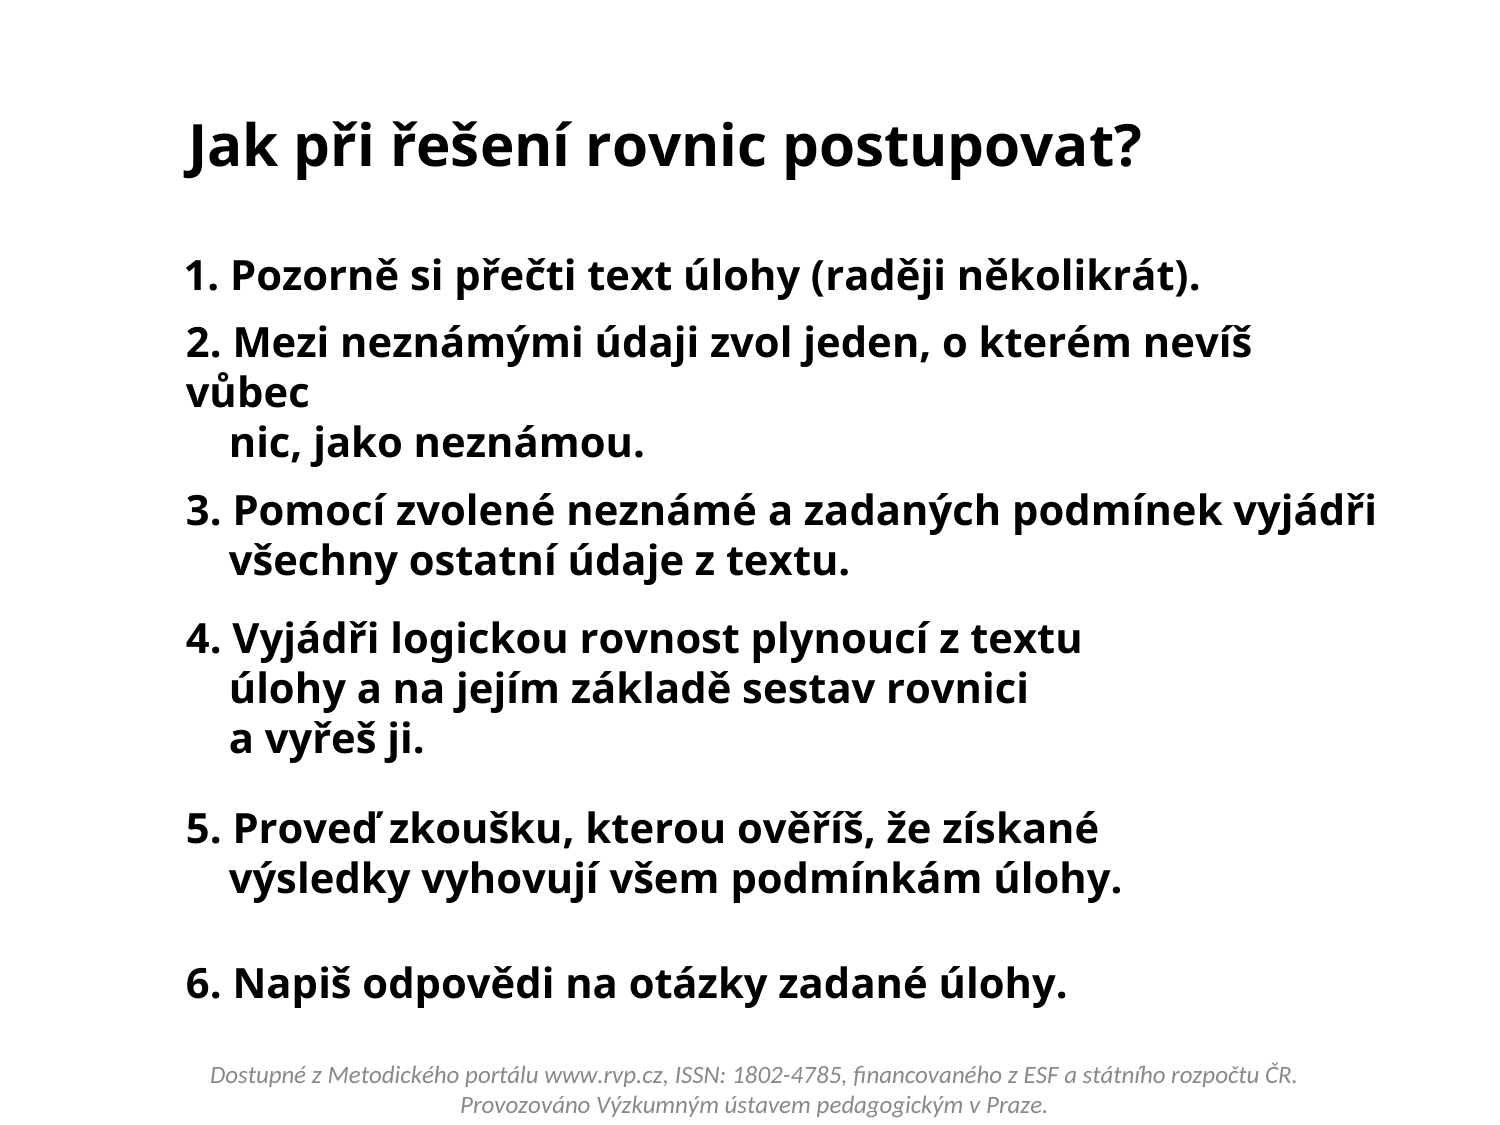

Jak při řešení rovnic postupovat?
1. Pozorně si přečti text úlohy (raději několikrát).
2. Mezi neznámými údaji zvol jeden, o kterém nevíš vůbec
 nic, jako neznámou.
3. Pomocí zvolené neznámé a zadaných podmínek vyjádři všechny ostatní údaje z textu.
4. Vyjádři logickou rovnost plynoucí z textu
 úlohy a na jejím základě sestav rovnici
 a vyřeš ji.
5. Proveď zkoušku, kterou ověříš, že získané
 výsledky vyhovují všem podmínkám úlohy.
6. Napiš odpovědi na otázky zadané úlohy.